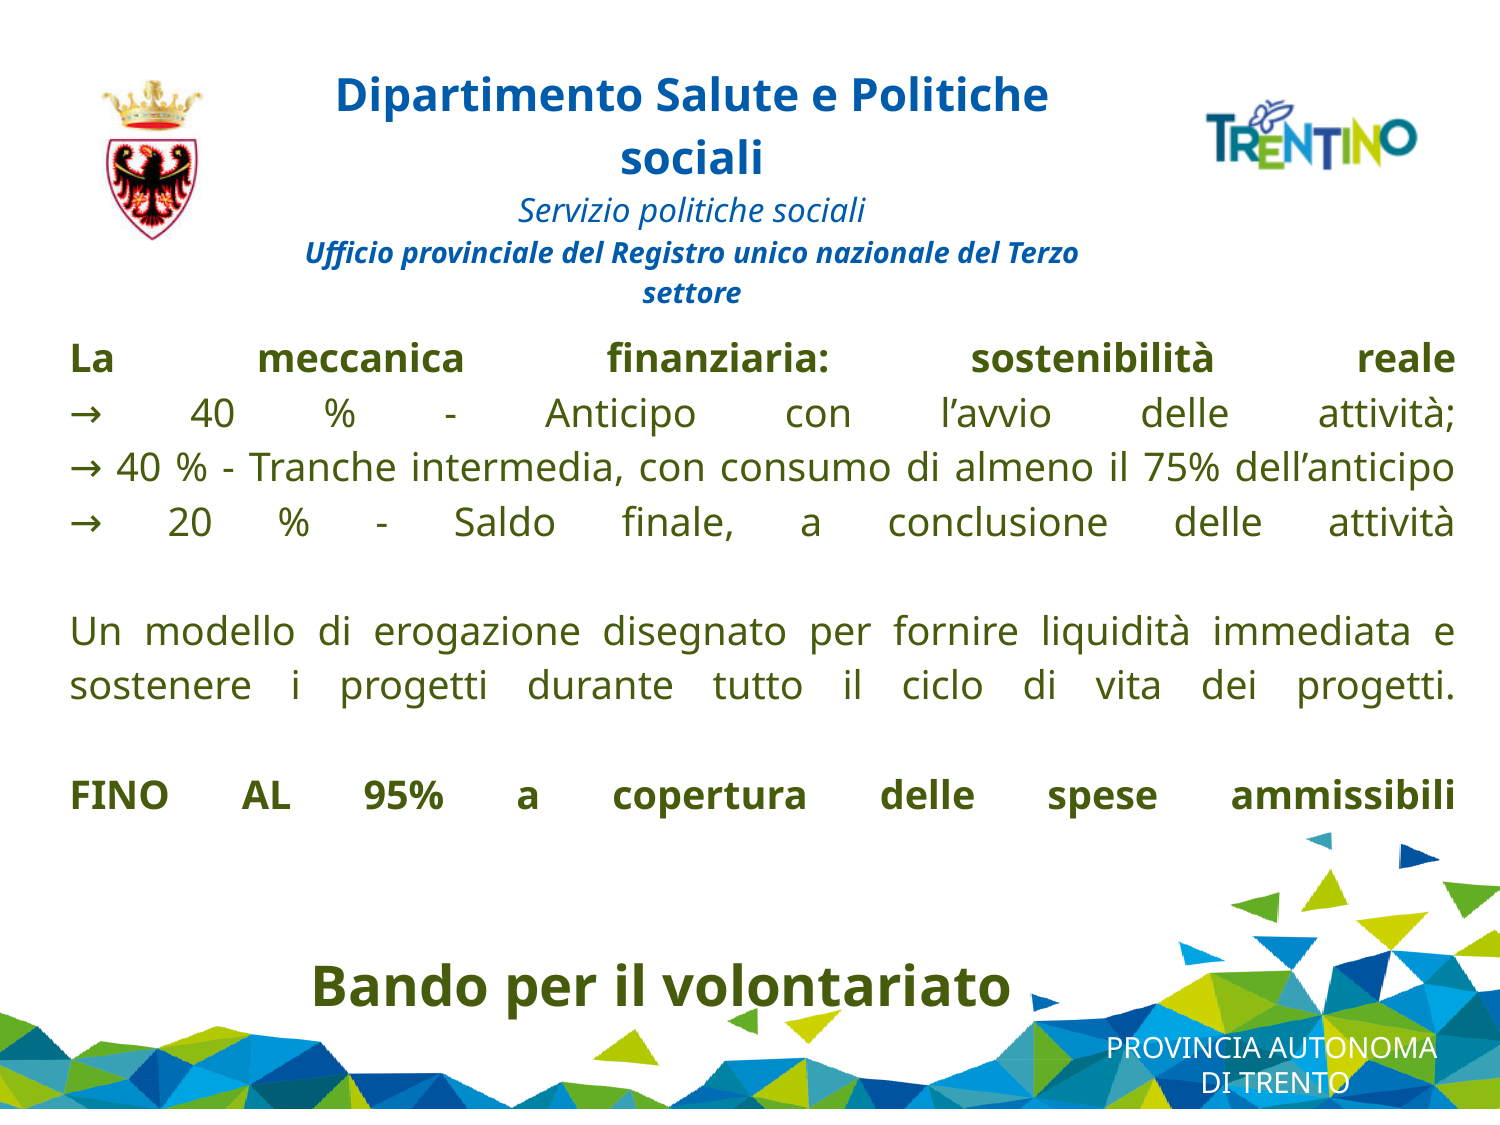

Dipartimento Salute e Politiche sociali
Servizio politiche sociali
Ufficio provinciale del Registro unico nazionale del Terzo settore
# La meccanica finanziaria: sostenibilità reale → 40 % - Anticipo con l’avvio delle attività; → 40 % - Tranche intermedia, con consumo di almeno il 75% dell’anticipo → 20 % - Saldo finale, a conclusione delle attività Un modello di erogazione disegnato per fornire liquidità immediata e sostenere i progetti durante tutto il ciclo di vita dei progetti. FINO AL 95% a copertura delle spese ammissibili
Bando per il volontariato
PROVINCIA AUTONOMA
DI TRENTO